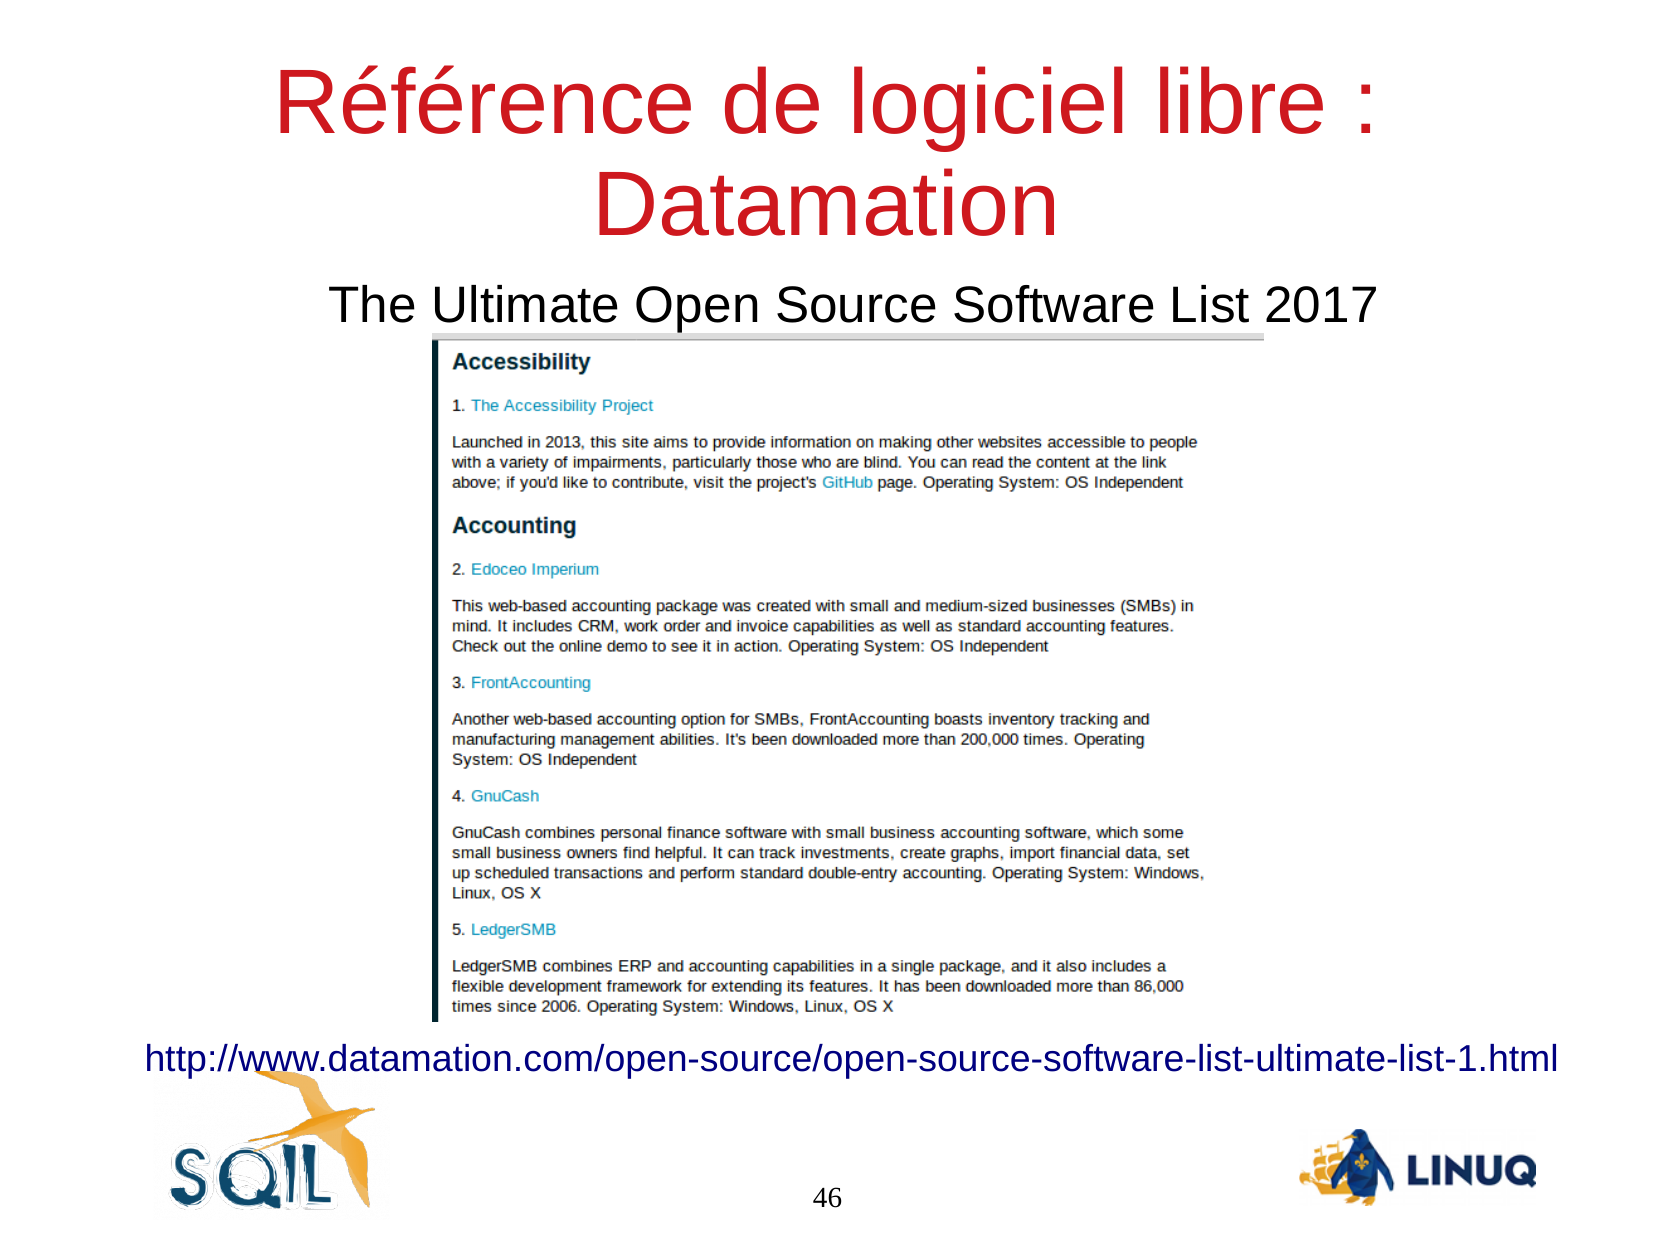

# Référence de logiciel libre : Datamation
The Ultimate Open Source Software List 2017
http://www.datamation.com/open-source/open-source-software-list-ultimate-list-1.html